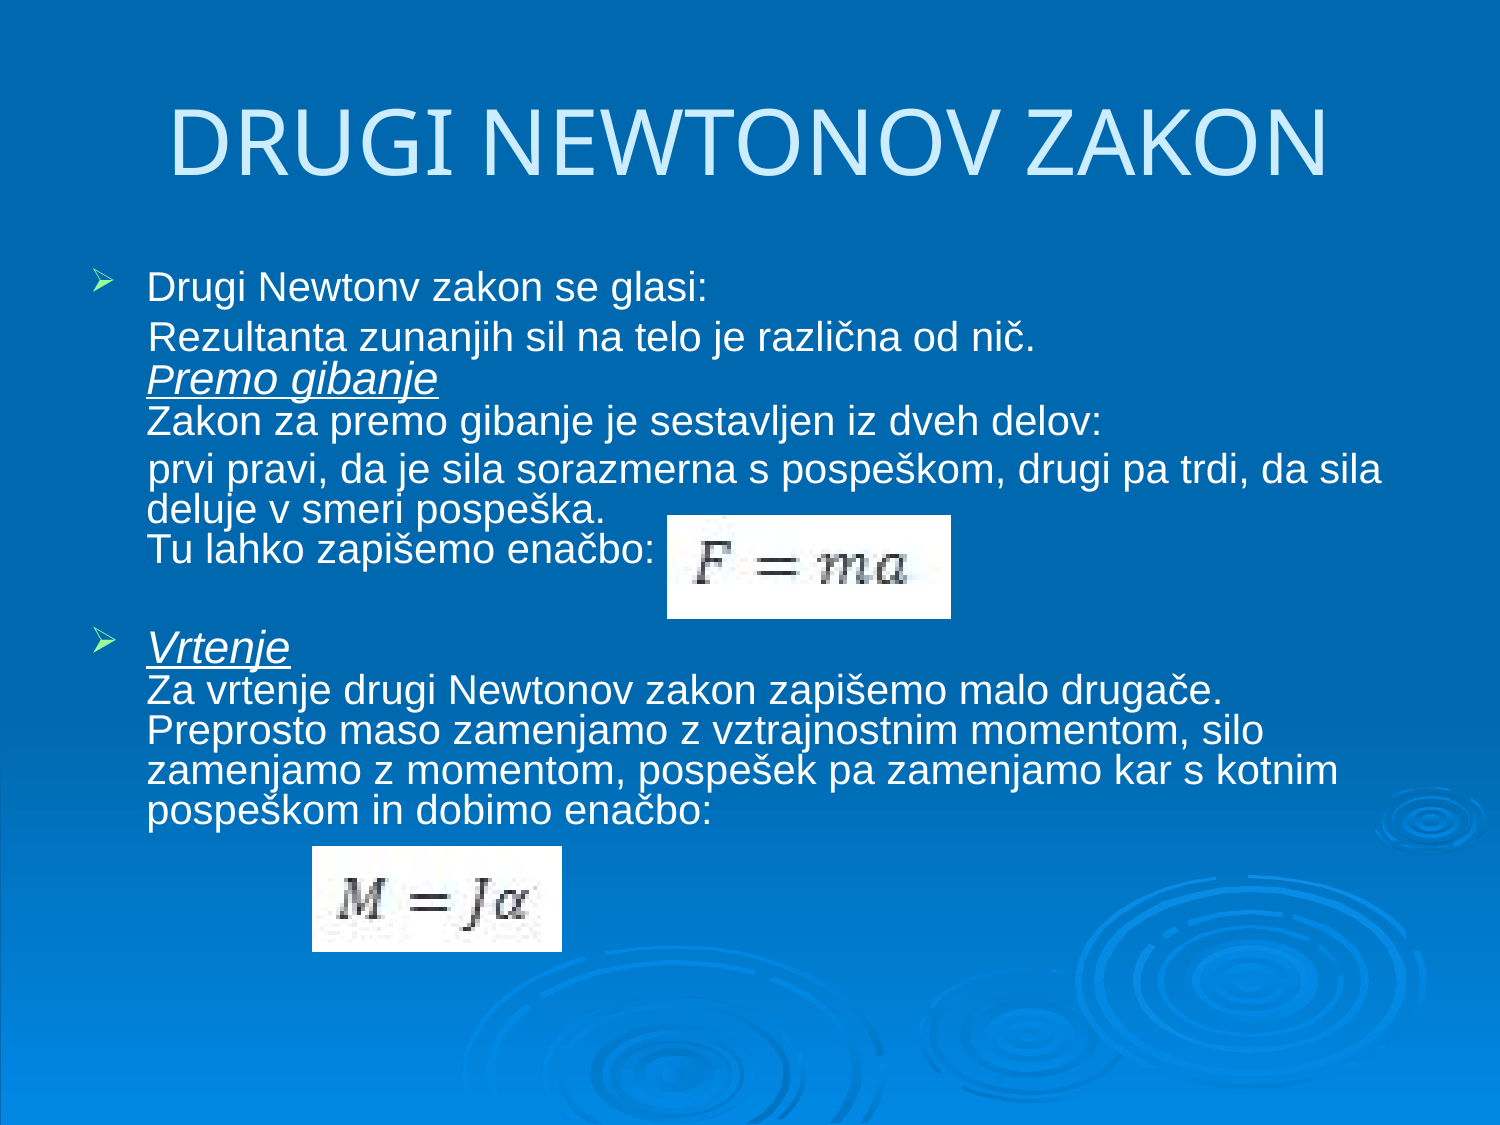

# DRUGI NEWTONOV ZAKON
Drugi Newtonv zakon se glasi:
 Rezultanta zunanjih sil na telo je različna od nič.
Premo gibanje
Zakon za premo gibanje je sestavljen iz dveh delov:
 prvi pravi, da je sila sorazmerna s pospeškom, drugi pa trdi, da sila deluje v smeri pospeška.
Tu lahko zapišemo enačbo:
Vrtenje
Za vrtenje drugi Newtonov zakon zapišemo malo drugače. Preprosto maso zamenjamo z vztrajnostnim momentom, silo zamenjamo z momentom, pospešek pa zamenjamo kar s kotnim pospeškom in dobimo enačbo: